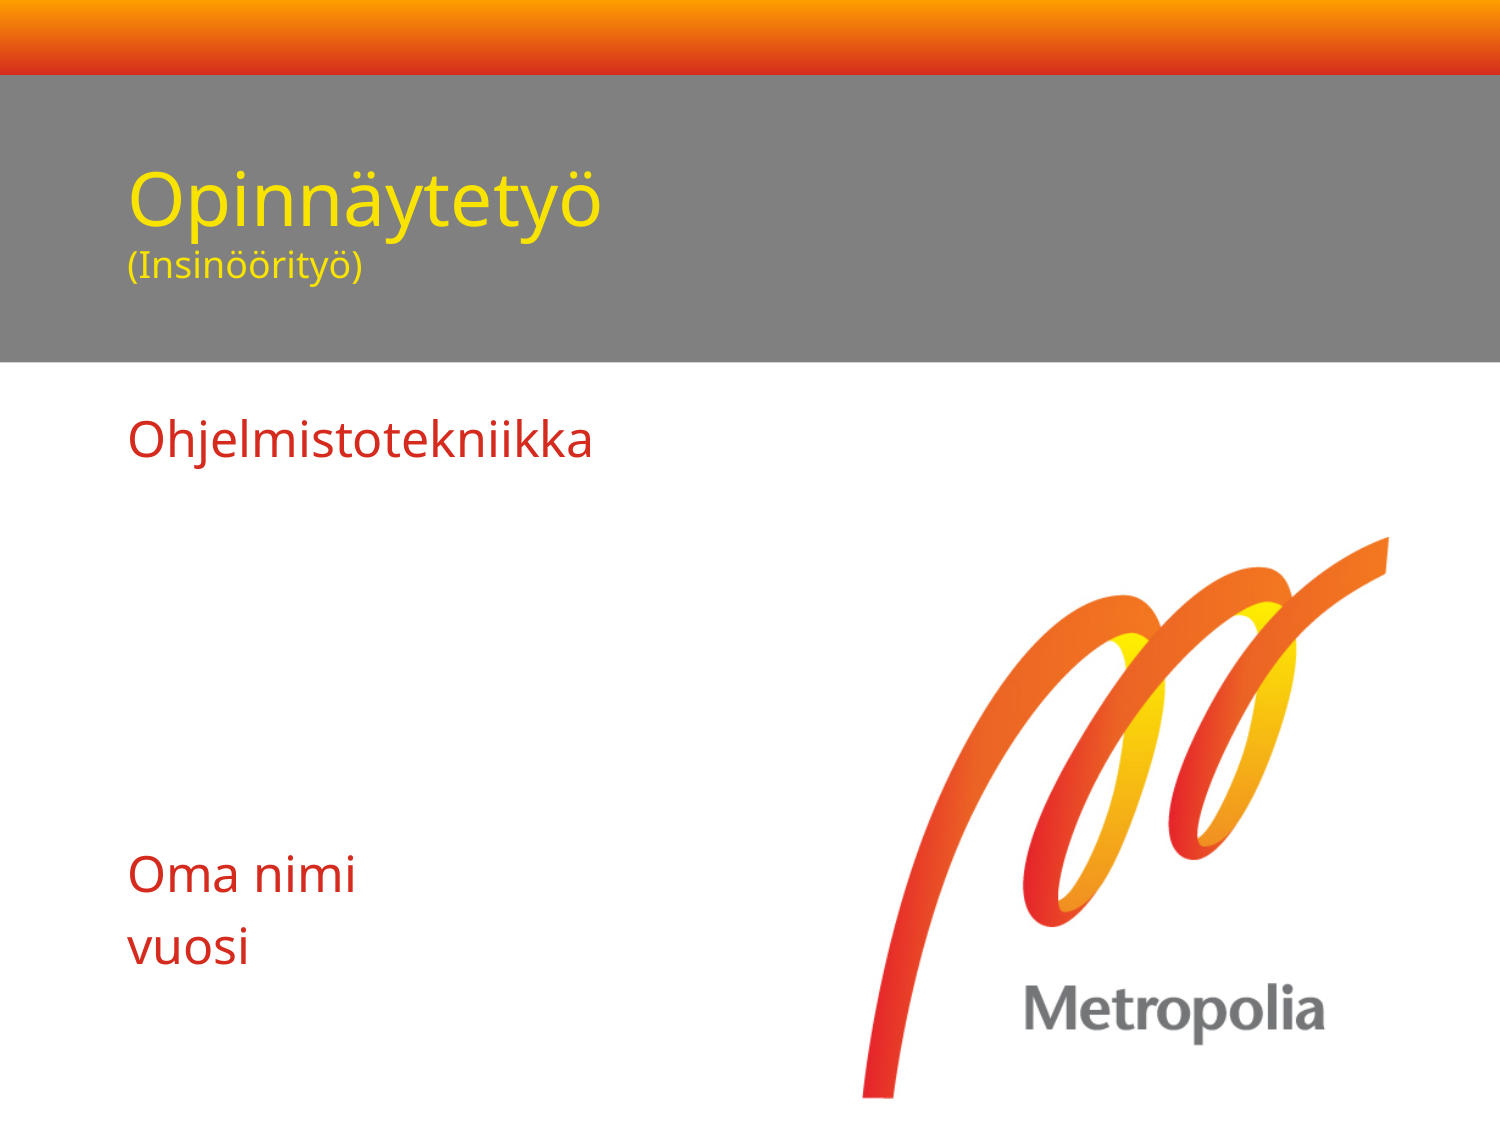

# Opinnäytetyö (Insinöörityö)
Ohjelmistotekniikka
Oma nimi
vuosi